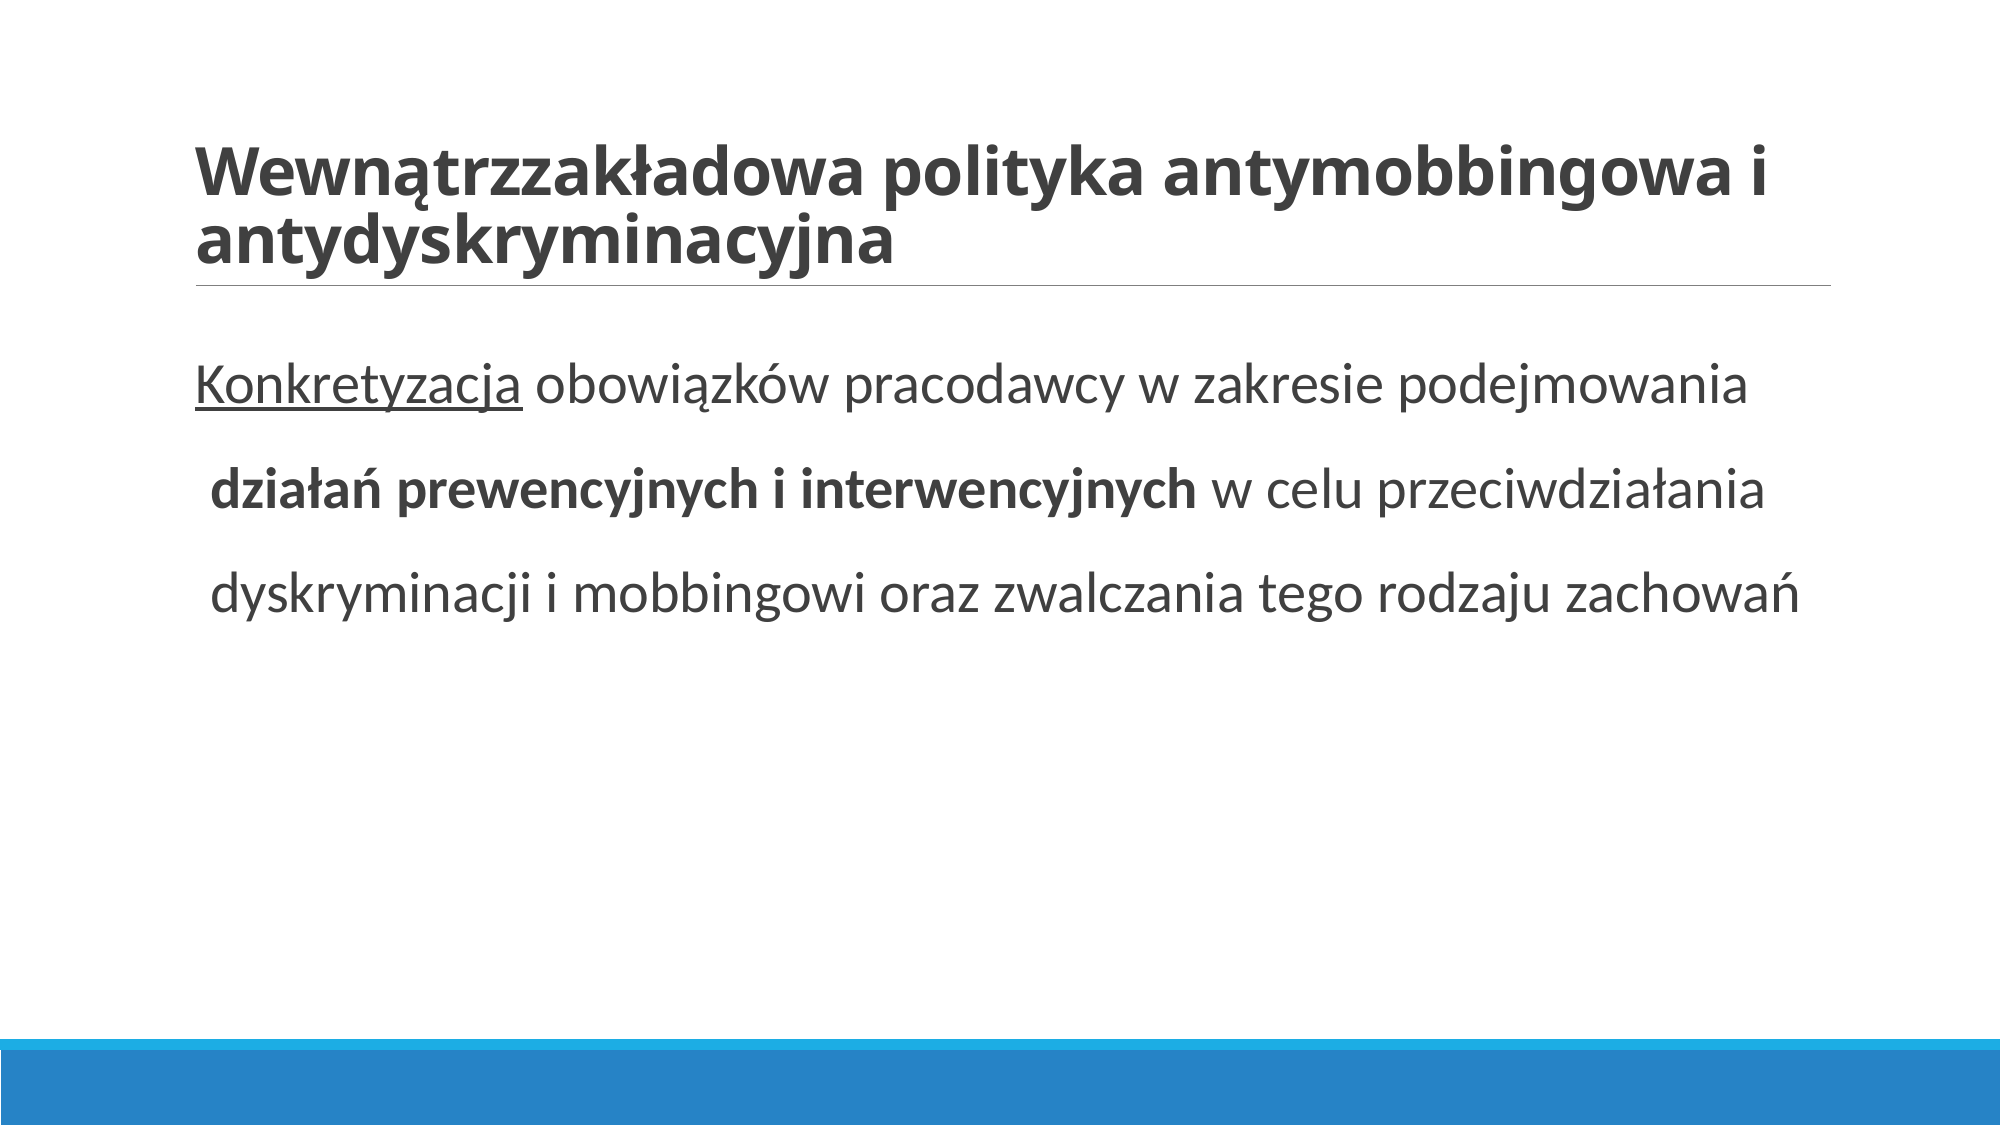

# Wewnątrzzakładowa polityka antymobbingowa i antydyskryminacyjna
Konkretyzacja obowiązków pracodawcy w zakresie podejmowania działań prewencyjnych i interwencyjnych w celu przeciwdziałania dyskryminacji i mobbingowi oraz zwalczania tego rodzaju zachowań